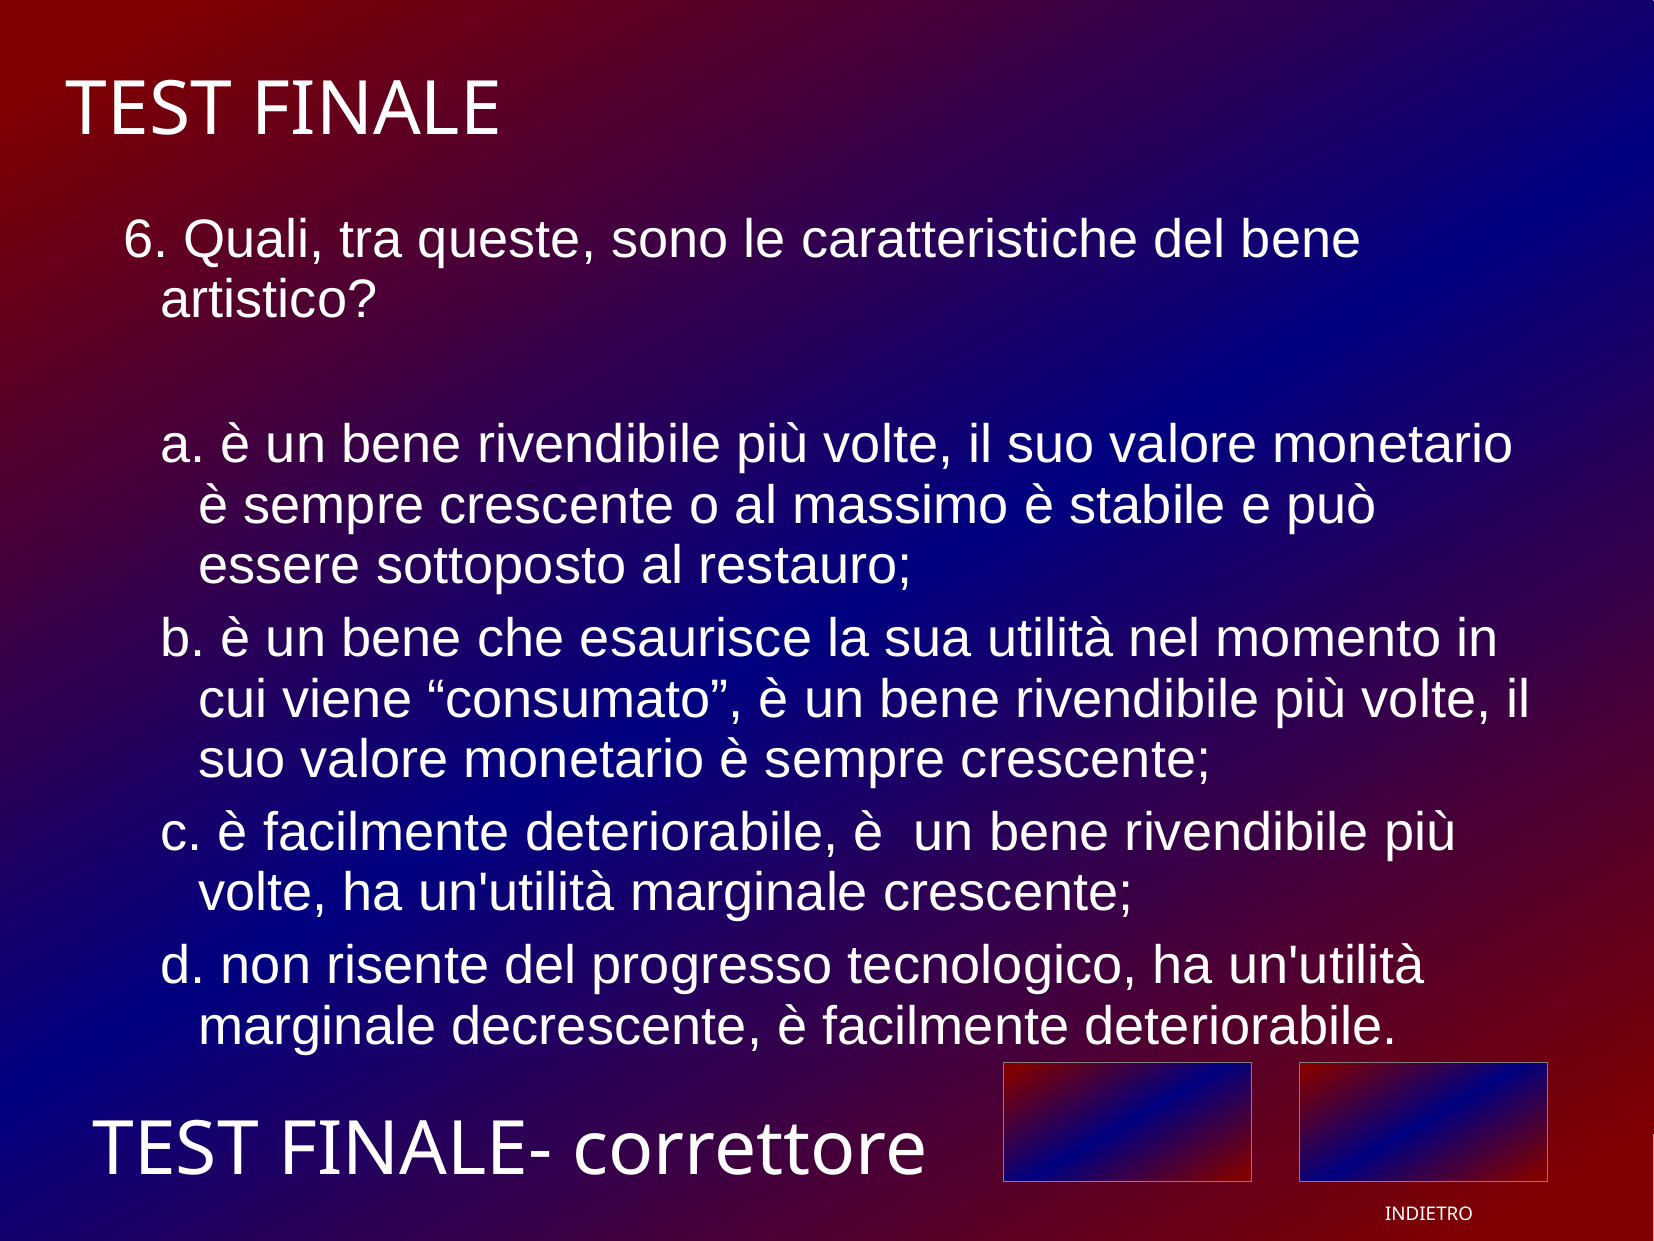

TEST FINALE
6. Quali, tra queste, sono le caratteristiche del bene artistico?
a. è un bene rivendibile più volte, il suo valore monetario è sempre crescente o al massimo è stabile e può essere sottoposto al restauro;
b. è un bene che esaurisce la sua utilità nel momento in cui viene “consumato”, è un bene rivendibile più volte, il suo valore monetario è sempre crescente;
c. è facilmente deteriorabile, è un bene rivendibile più volte, ha un'utilità marginale crescente;
d. non risente del progresso tecnologico, ha un'utilità marginale decrescente, è facilmente deteriorabile.
TEST FINALE- correttore
INDIETRO